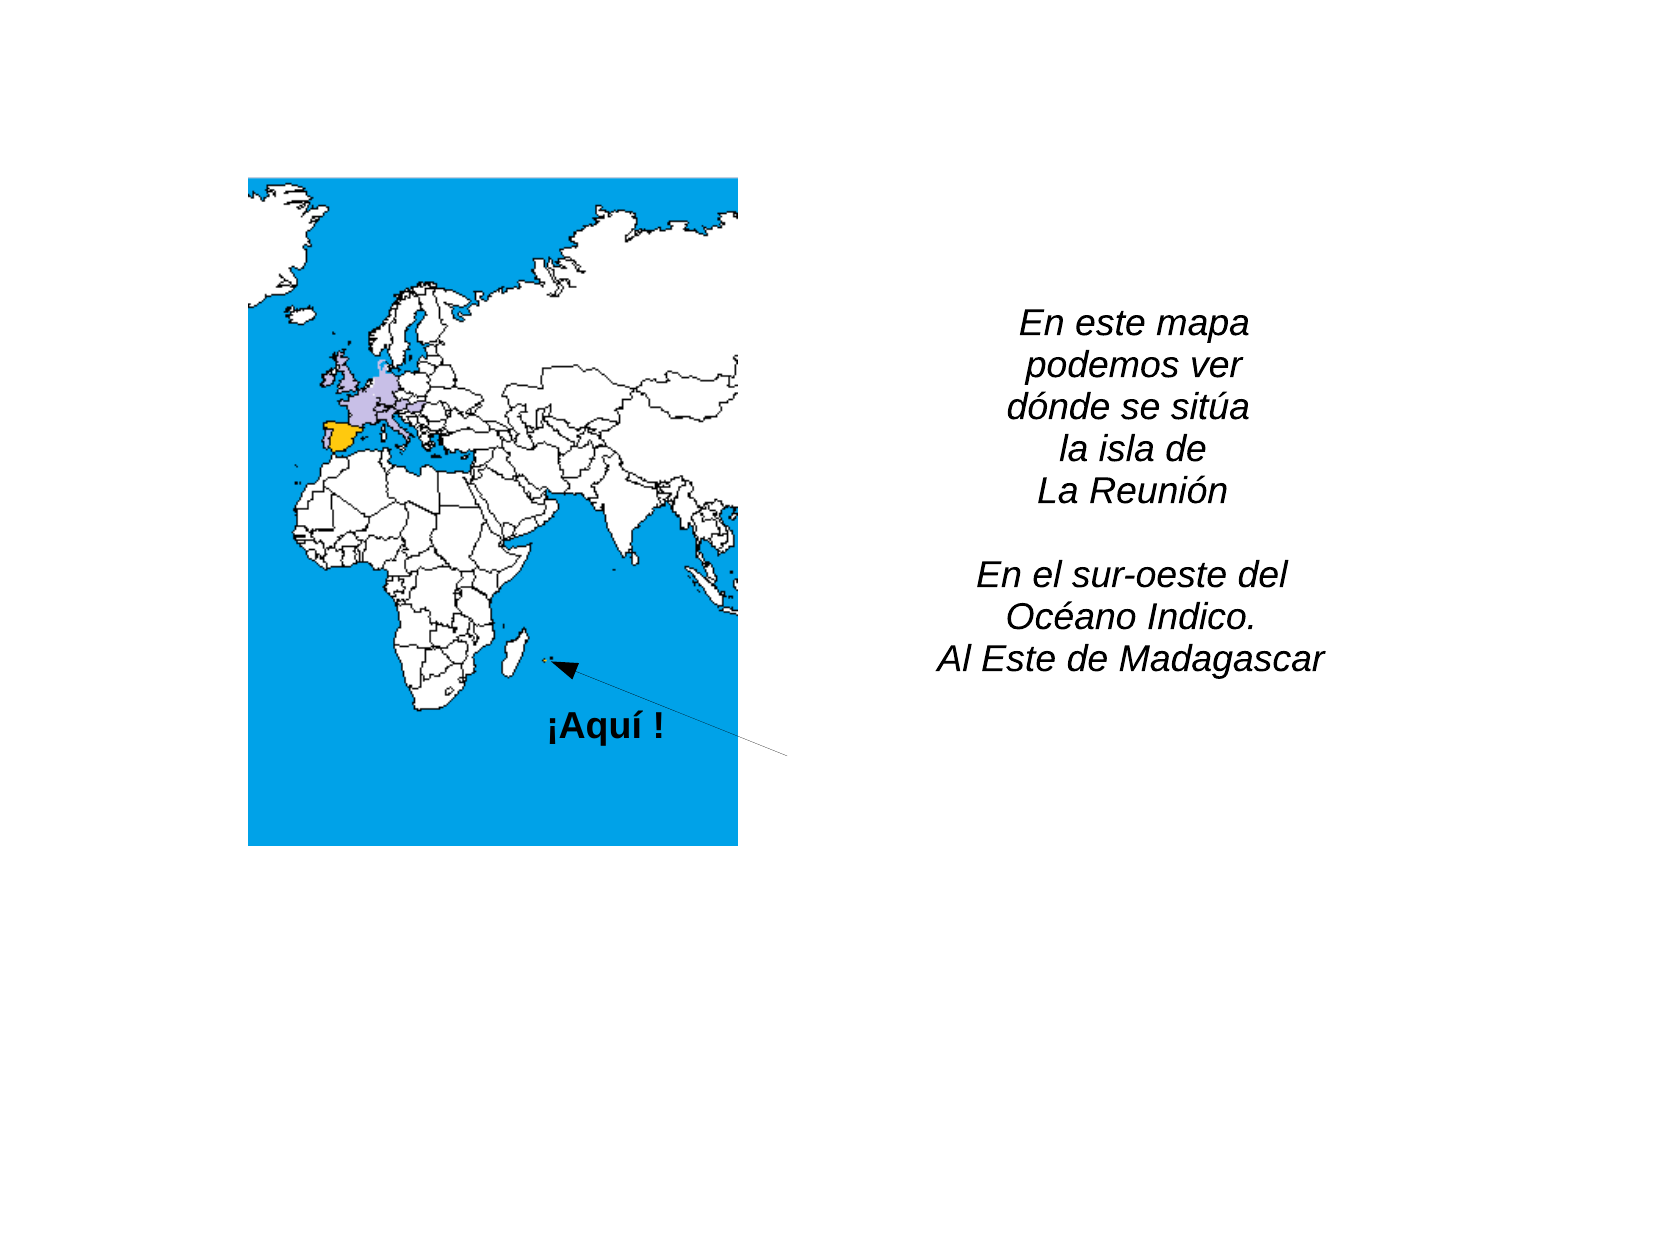

En este mapa
 podemos ver
dónde se sitúa
la isla de
La Reunión
En el sur-oeste del
Océano Indico.
Al Este de Madagascar
¡Aquí !